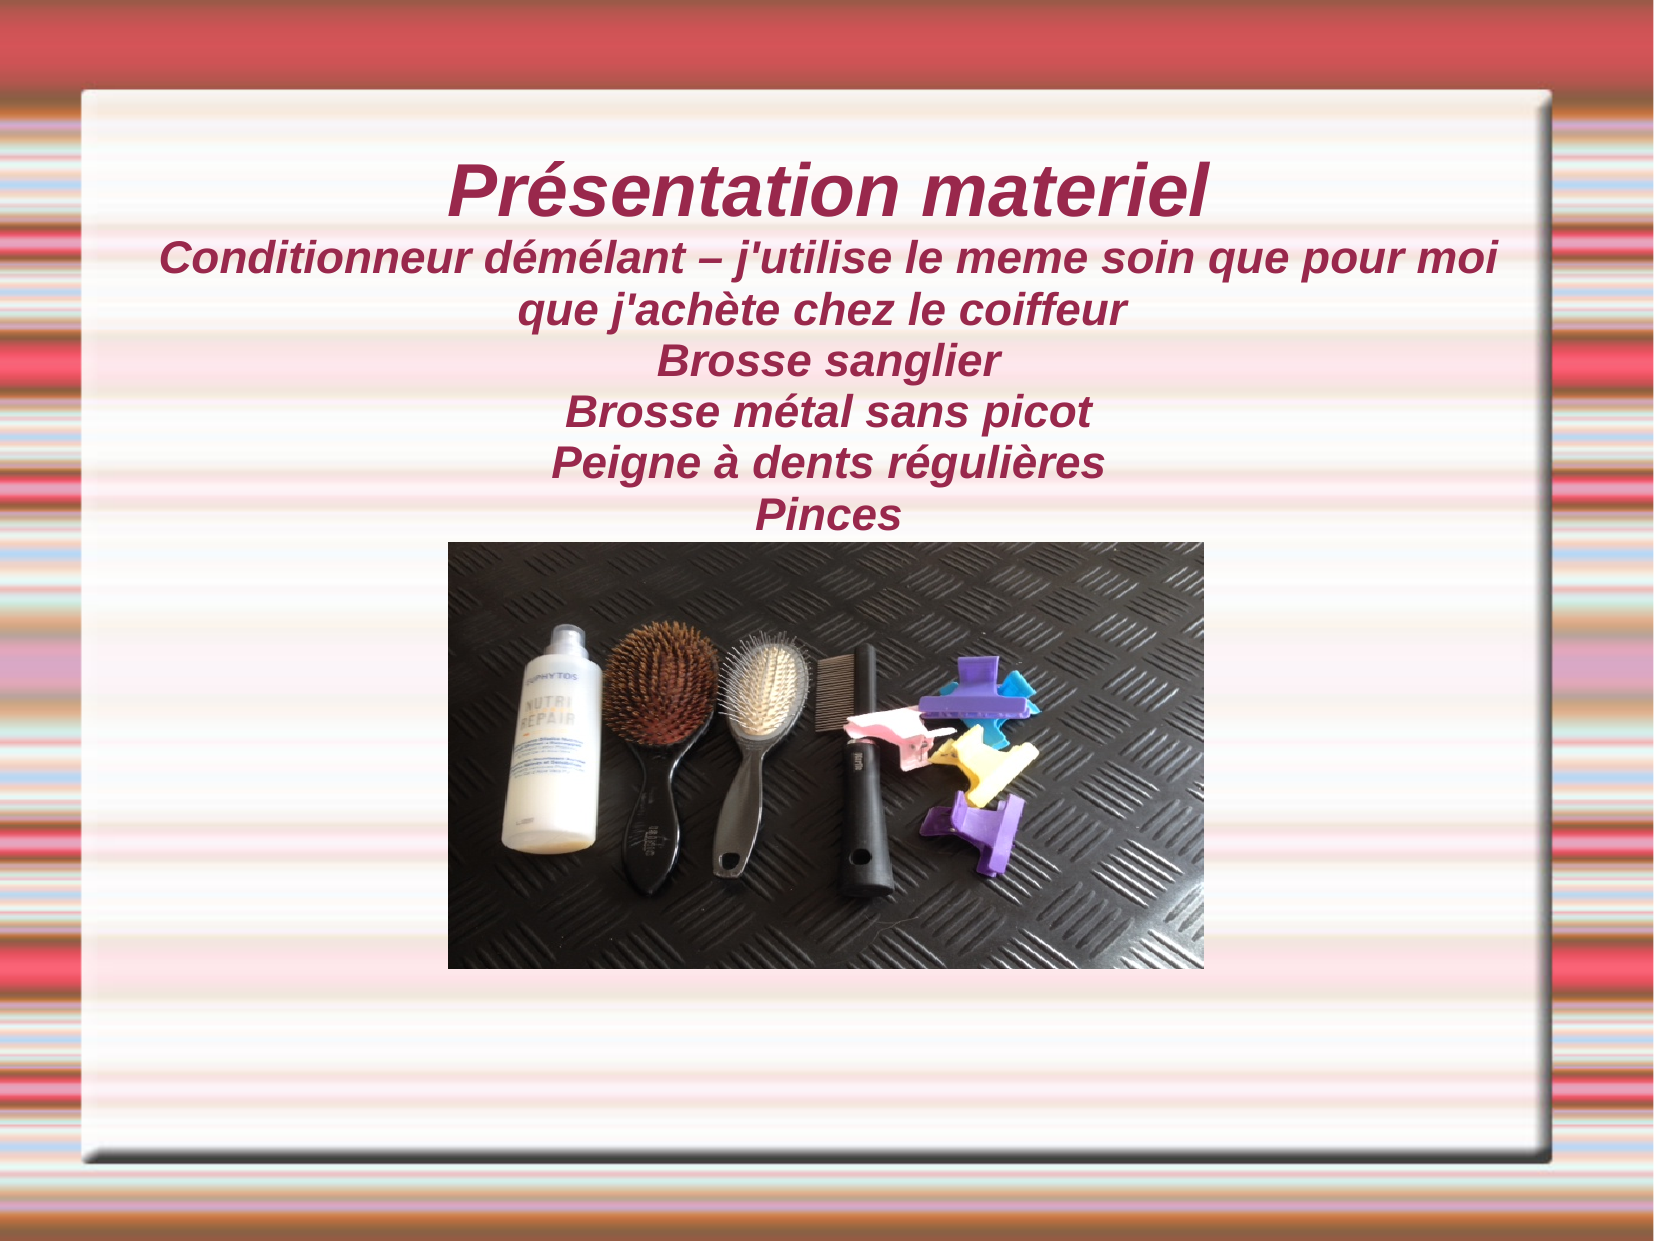

# Présentation materiel Conditionneur démélant – j'utilise le meme soin que pour moi que j'achète chez le coiffeur Brosse sanglier Brosse métal sans picot Peigne à dents régulières Pinces